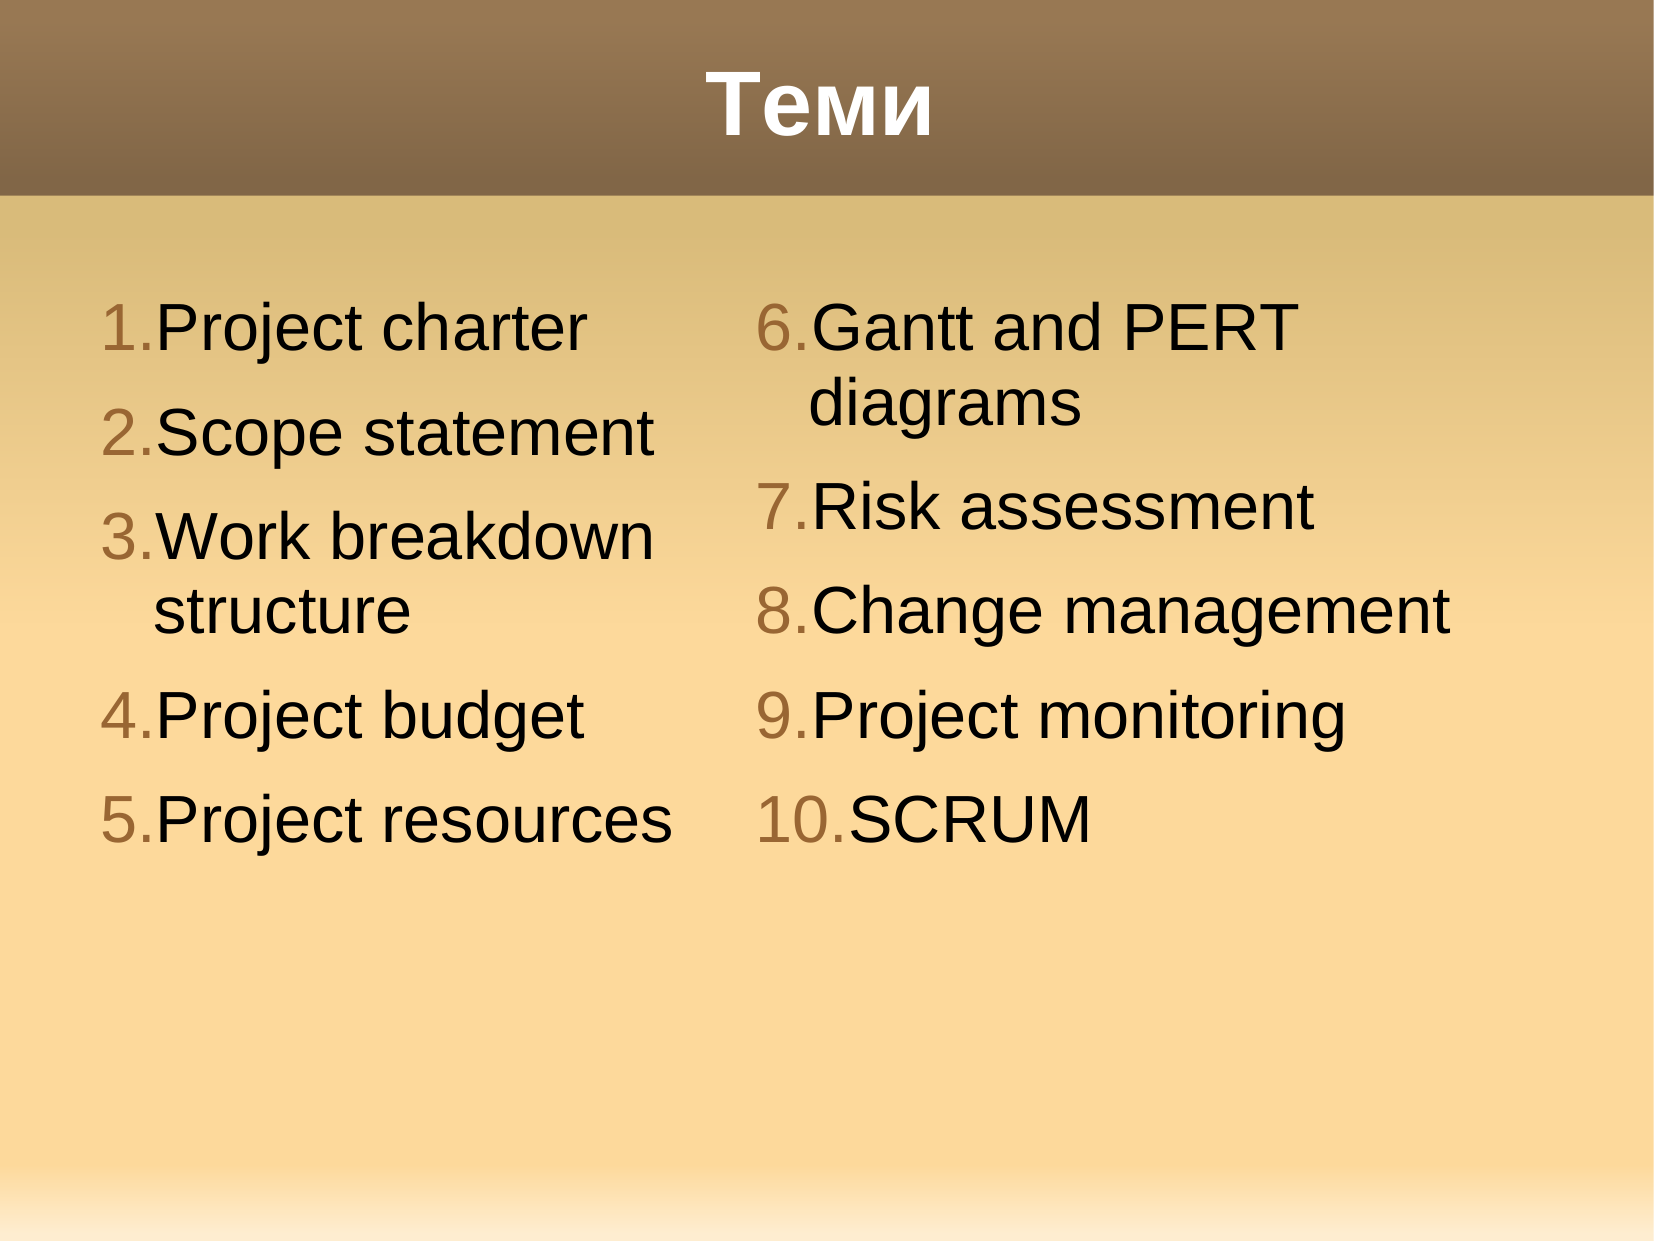

# Теми
Project charter
Scope statement
Work breakdown structure
Project budget
Project resources
Gantt and PERT diagrams
Risk assessment
Change management
Project monitoring
SCRUM